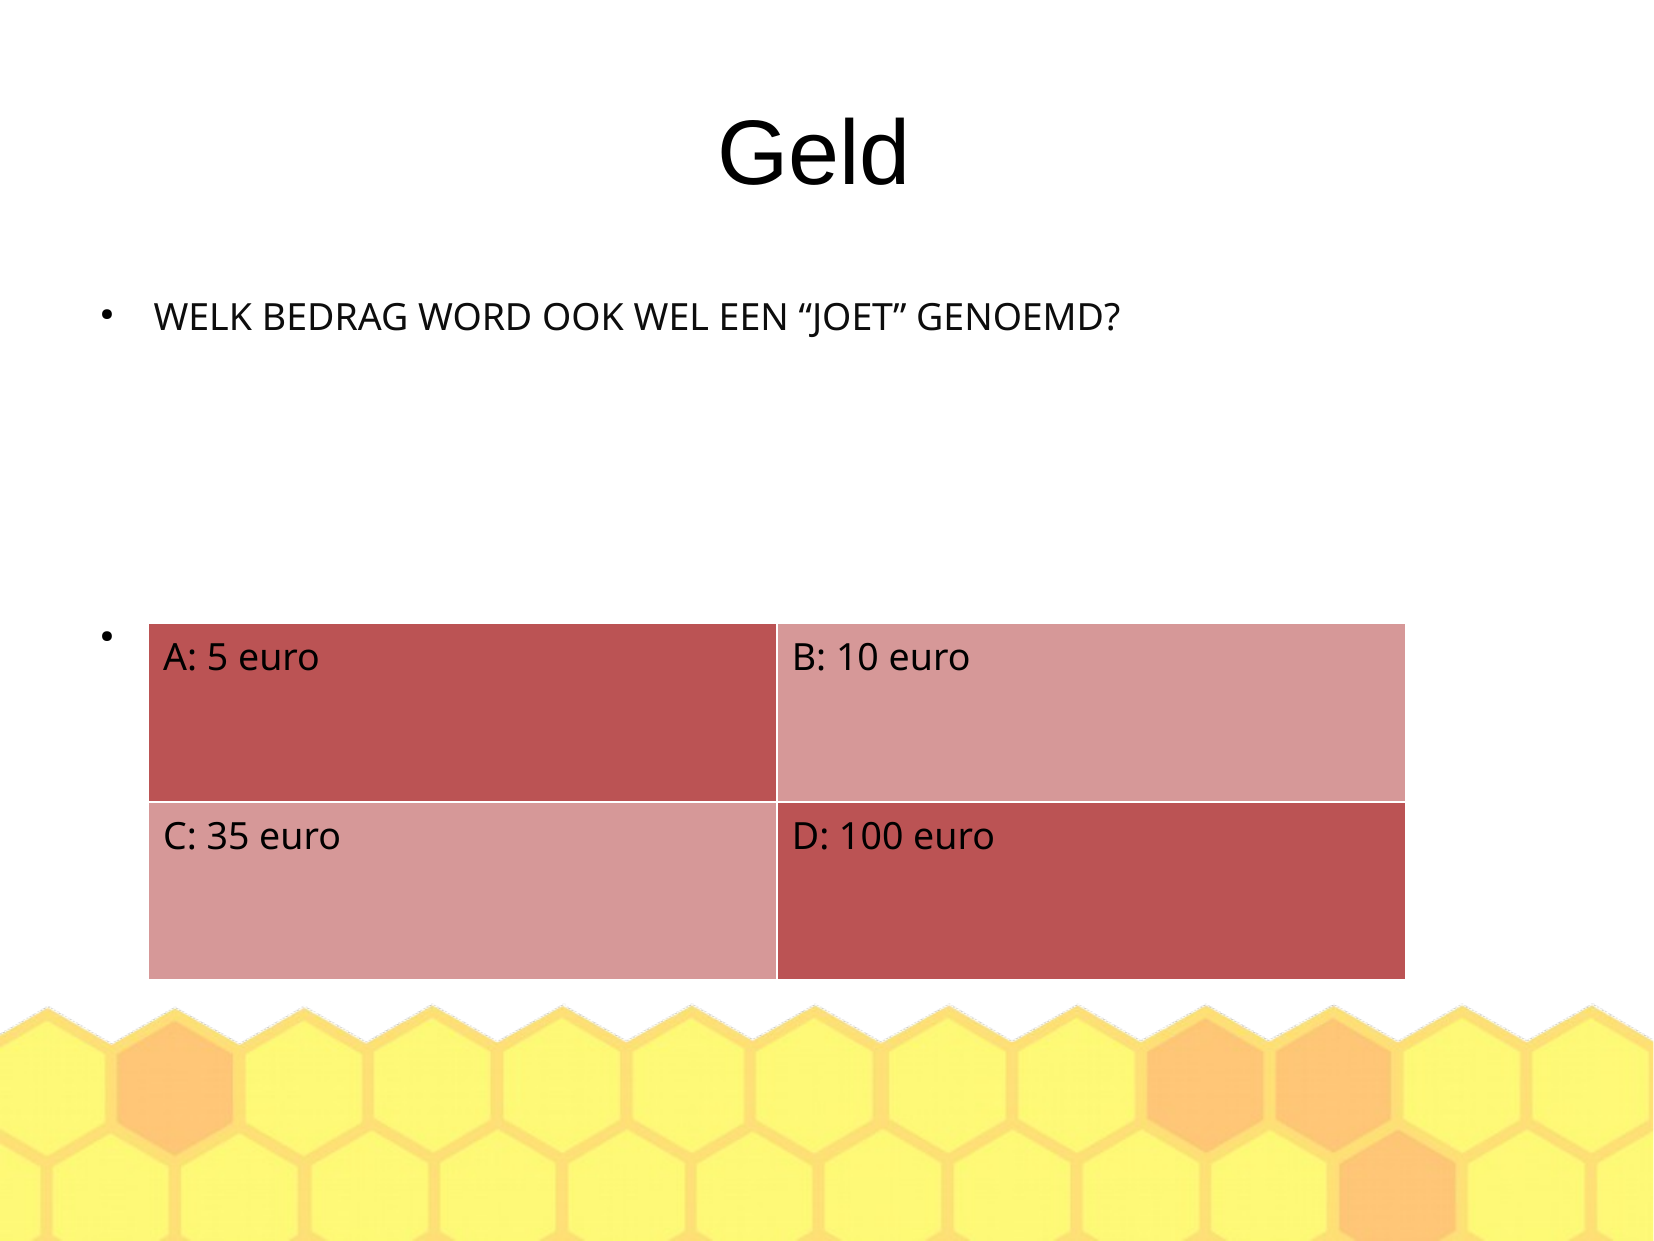

# Geld
Welk bedrag word ook wel een “Joet” genoemd?
| A: 5 euro | B: 10 euro |
| --- | --- |
| C: 35 euro | D: 100 euro |